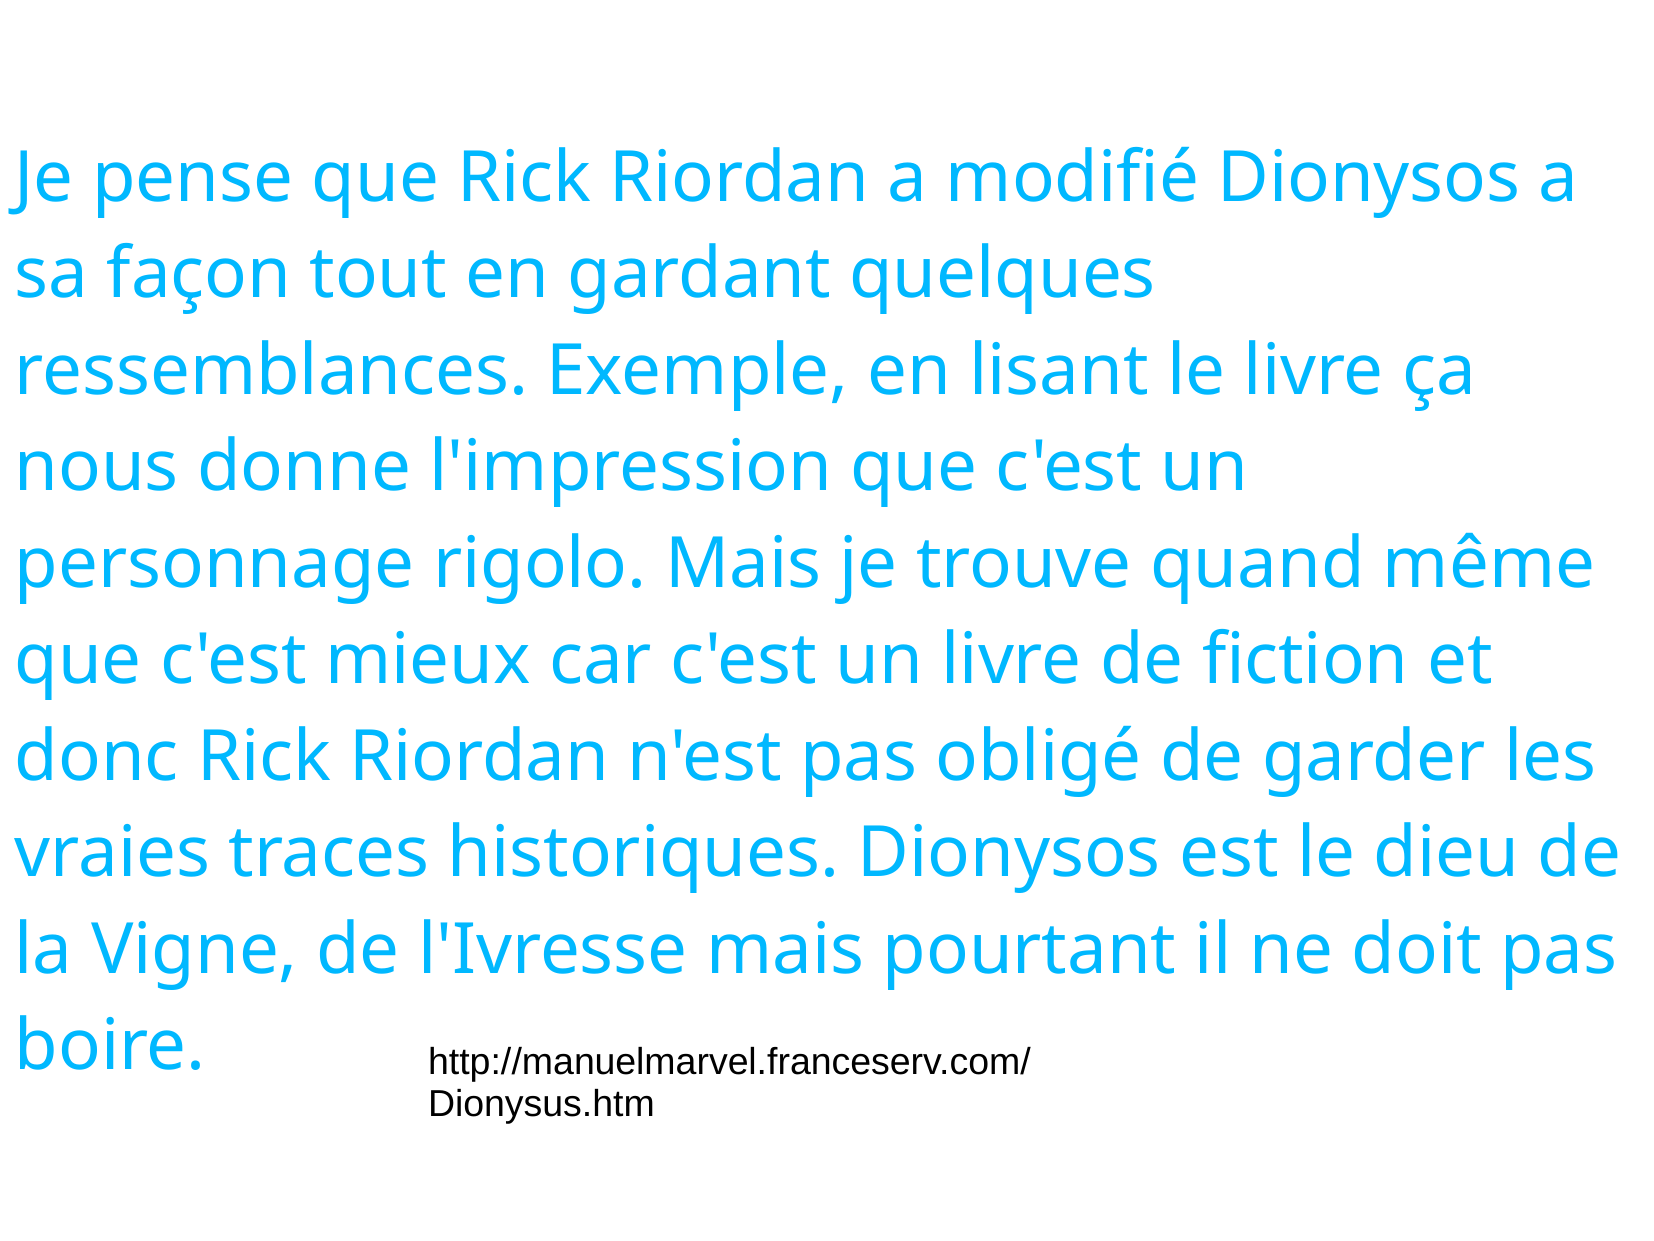

Je pense que Rick Riordan a modifié Dionysos a sa façon tout en gardant quelques ressemblances. Exemple, en lisant le livre ça nous donne l'impression que c'est un personnage rigolo. Mais je trouve quand même que c'est mieux car c'est un livre de fiction et donc Rick Riordan n'est pas obligé de garder les vraies traces historiques. Dionysos est le dieu de la Vigne, de l'Ivresse mais pourtant il ne doit pas boire.
http://manuelmarvel.franceserv.com/Dionysus.htm